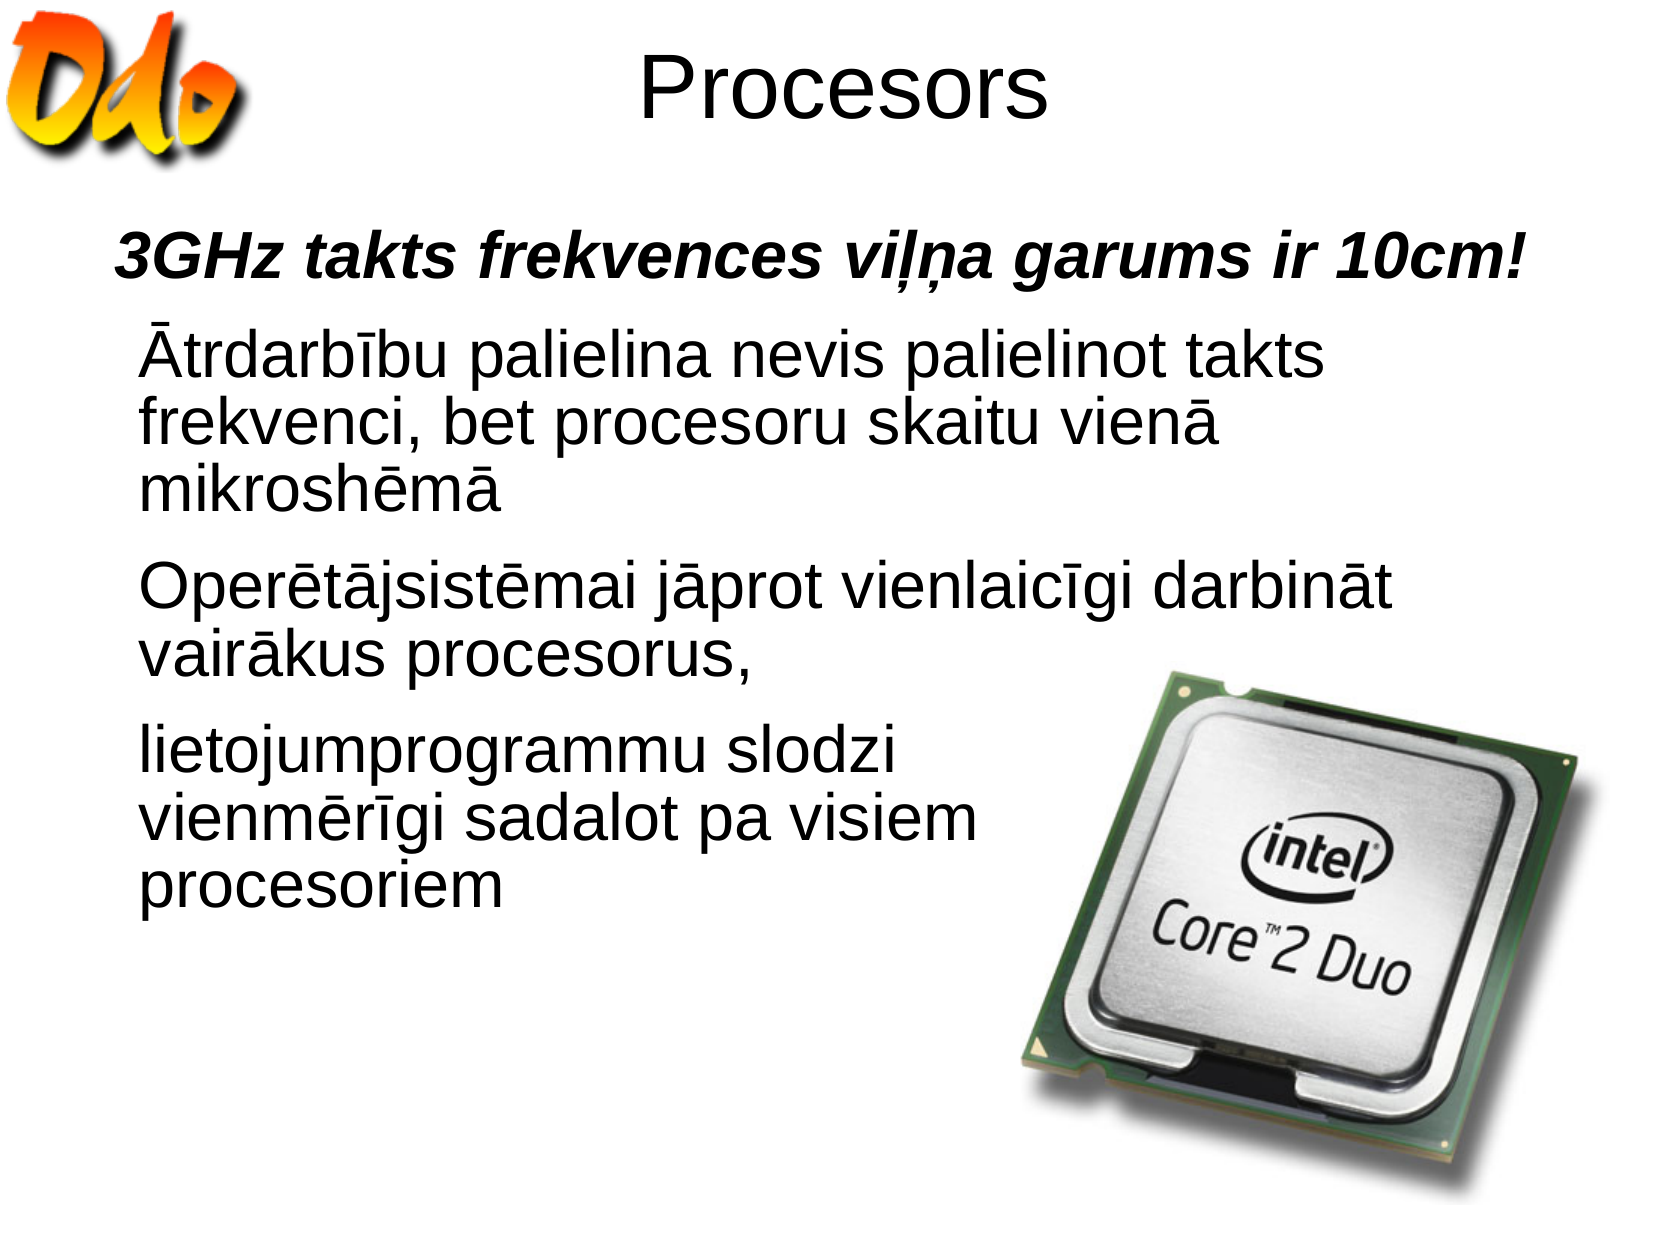

# Procesors
3GHz takts frekvences viļņa garums ir 10cm!
Ātrdarbību palielina nevis palielinot takts frekvenci, bet procesoru skaitu vienā mikroshēmā
Operētājsistēmai jāprot vienlaicīgi darbināt vairākus procesorus,
lietojumprogrammu slodzi
vienmērīgi sadalot pa visiem
procesoriem